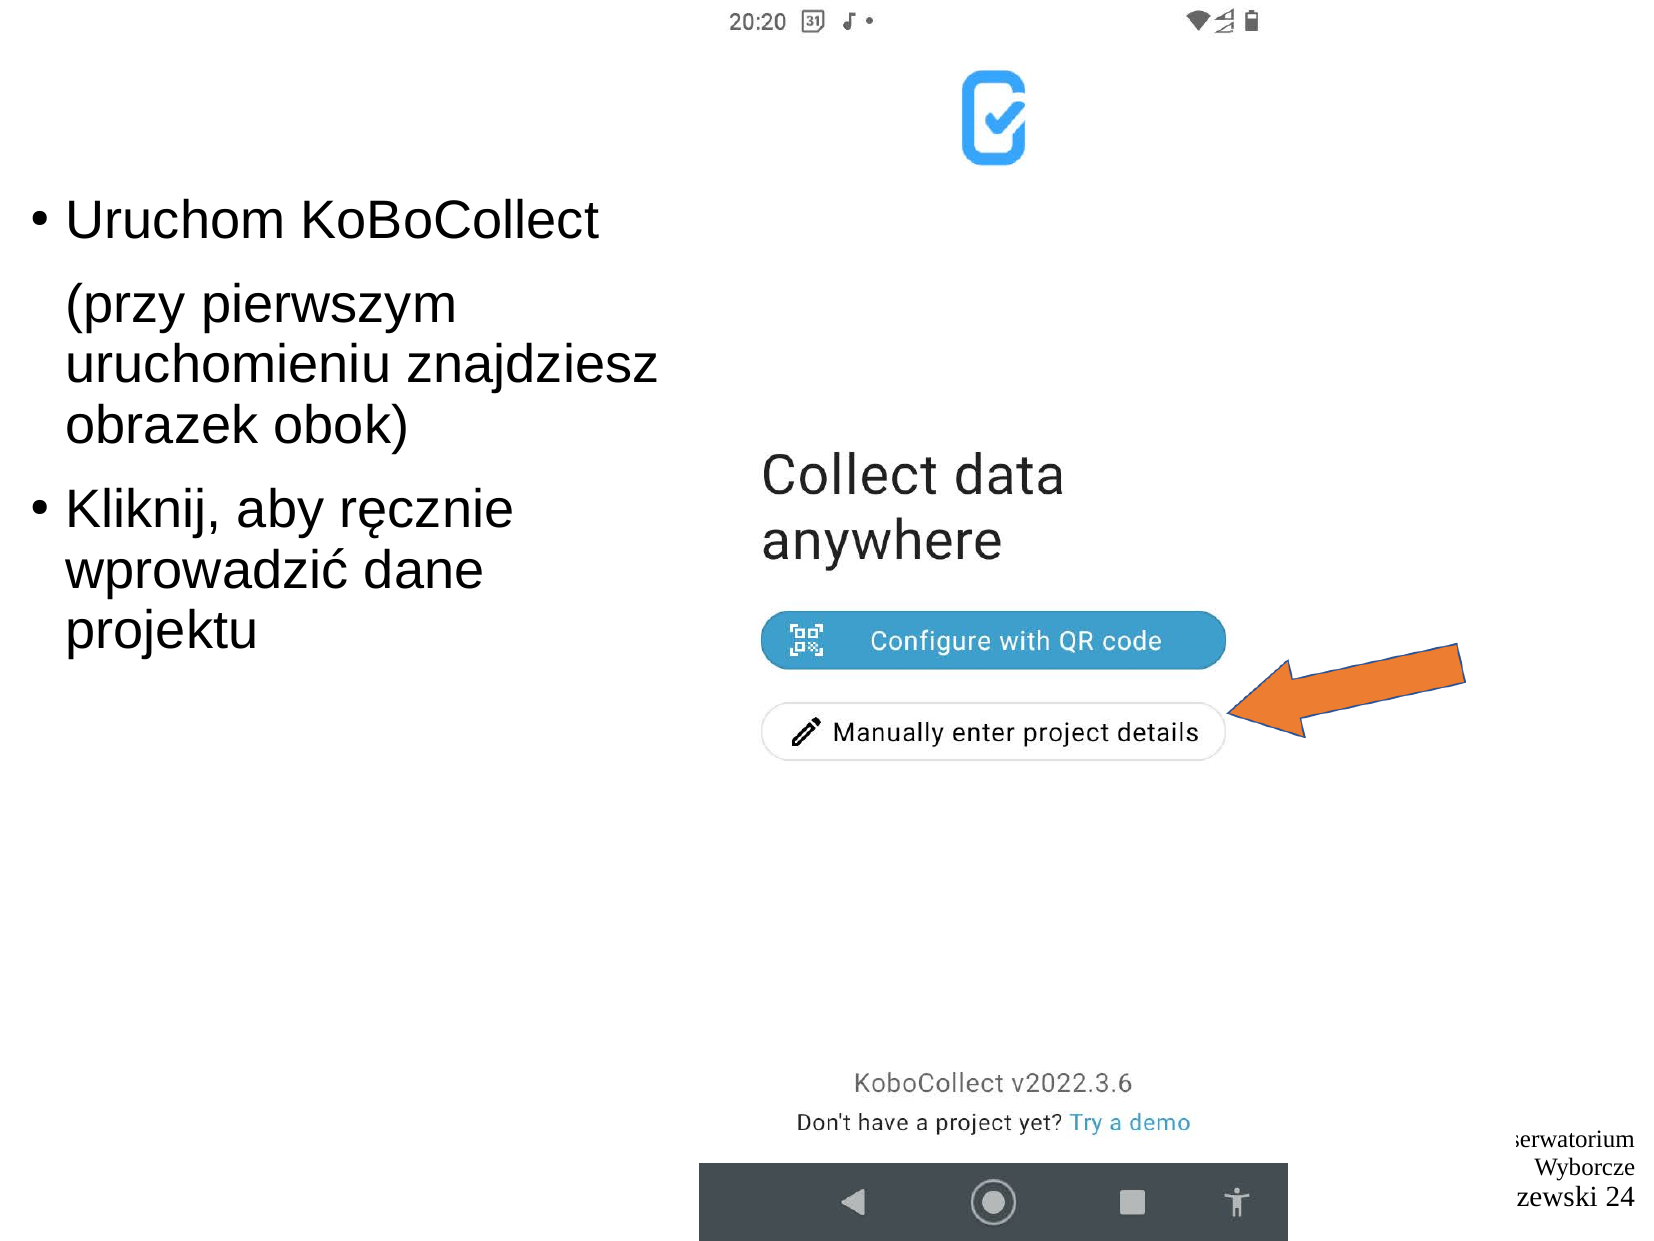

# Uruchom KoBoCollect
(przy pierwszym uruchomieniu znajdziesz obrazek obok)
Kliknij, aby ręcznie wprowadzić dane projektu
24